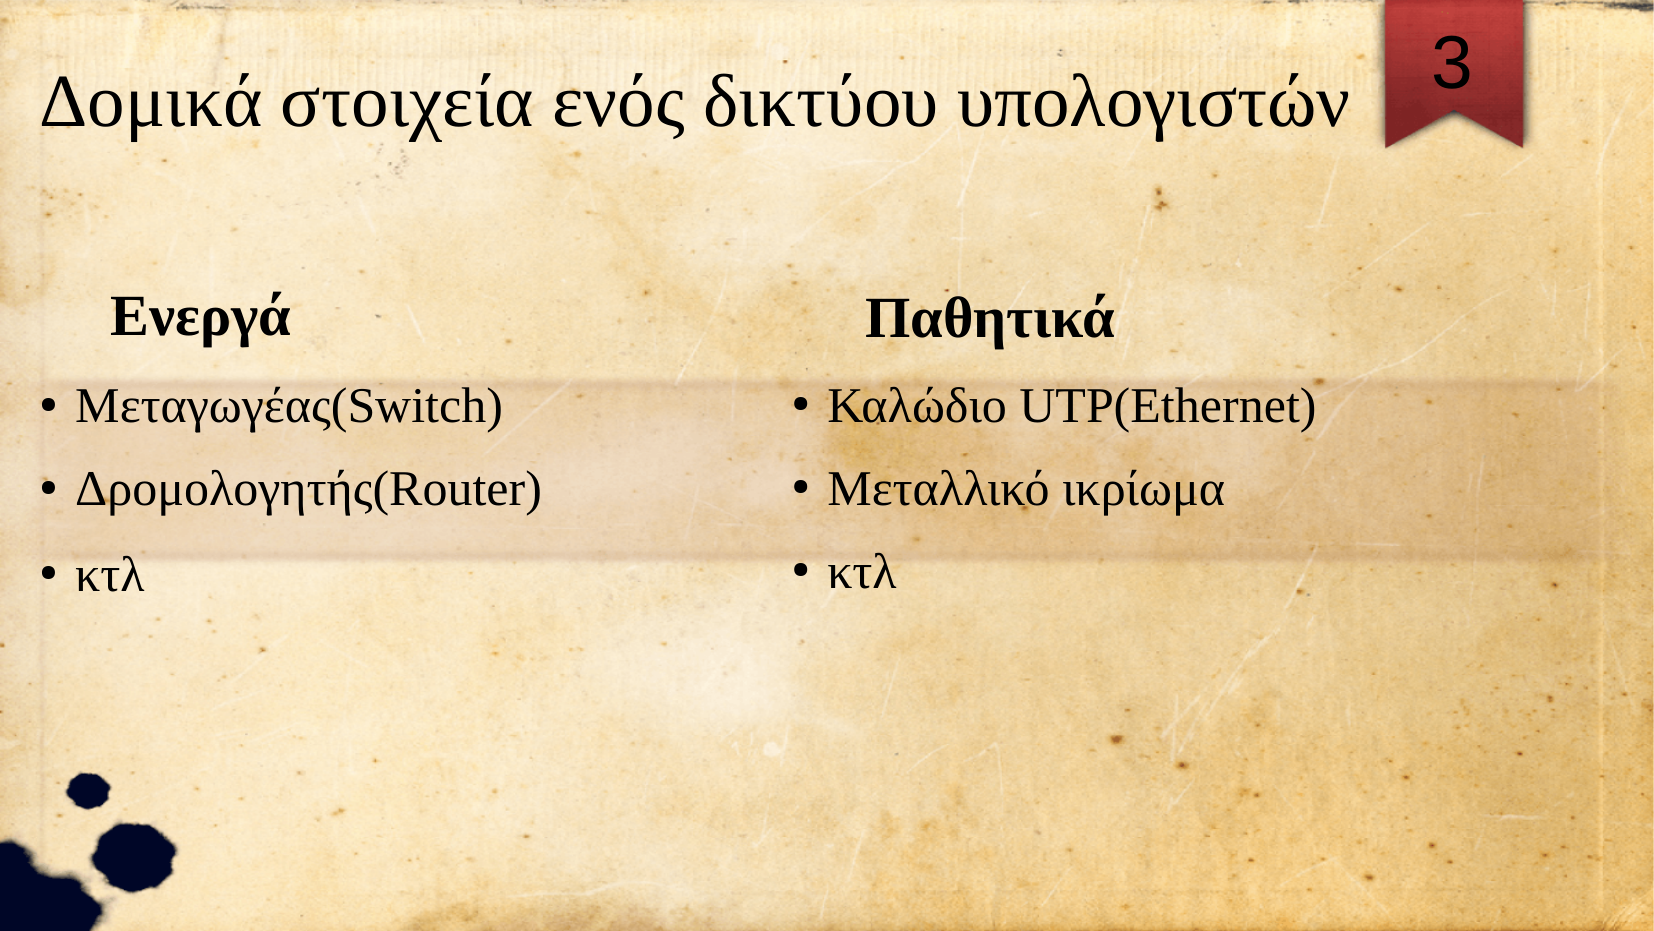

3
# Δομικά στοιχεία ενός δικτύου υπολογιστών
	Παθητικά
Καλώδιο UTP(Ethernet)
Μεταλλικό ικρίωμα
κτλ
Ενεργά
Μεταγωγέας(Switch)
Δρομολογητής(Router)
κτλ